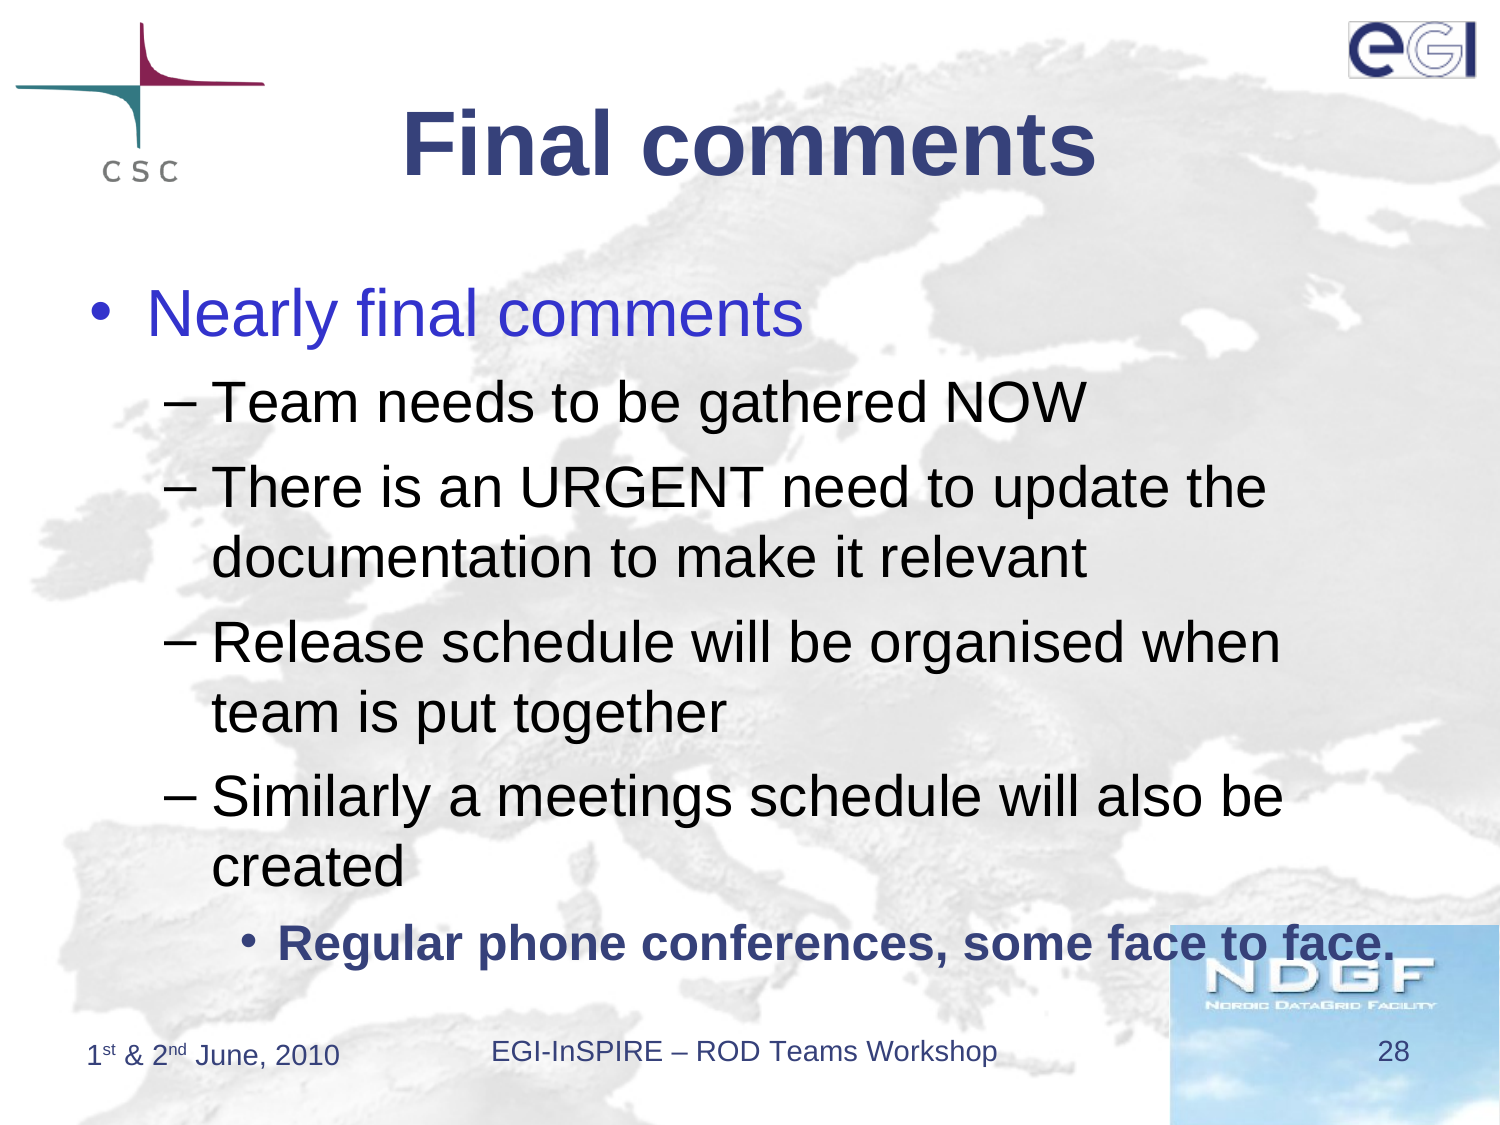

# Final comments
Nearly final comments
Team needs to be gathered NOW
There is an URGENT need to update the documentation to make it relevant
Release schedule will be organised when team is put together
Similarly a meetings schedule will also be created
Regular phone conferences, some face to face.
28